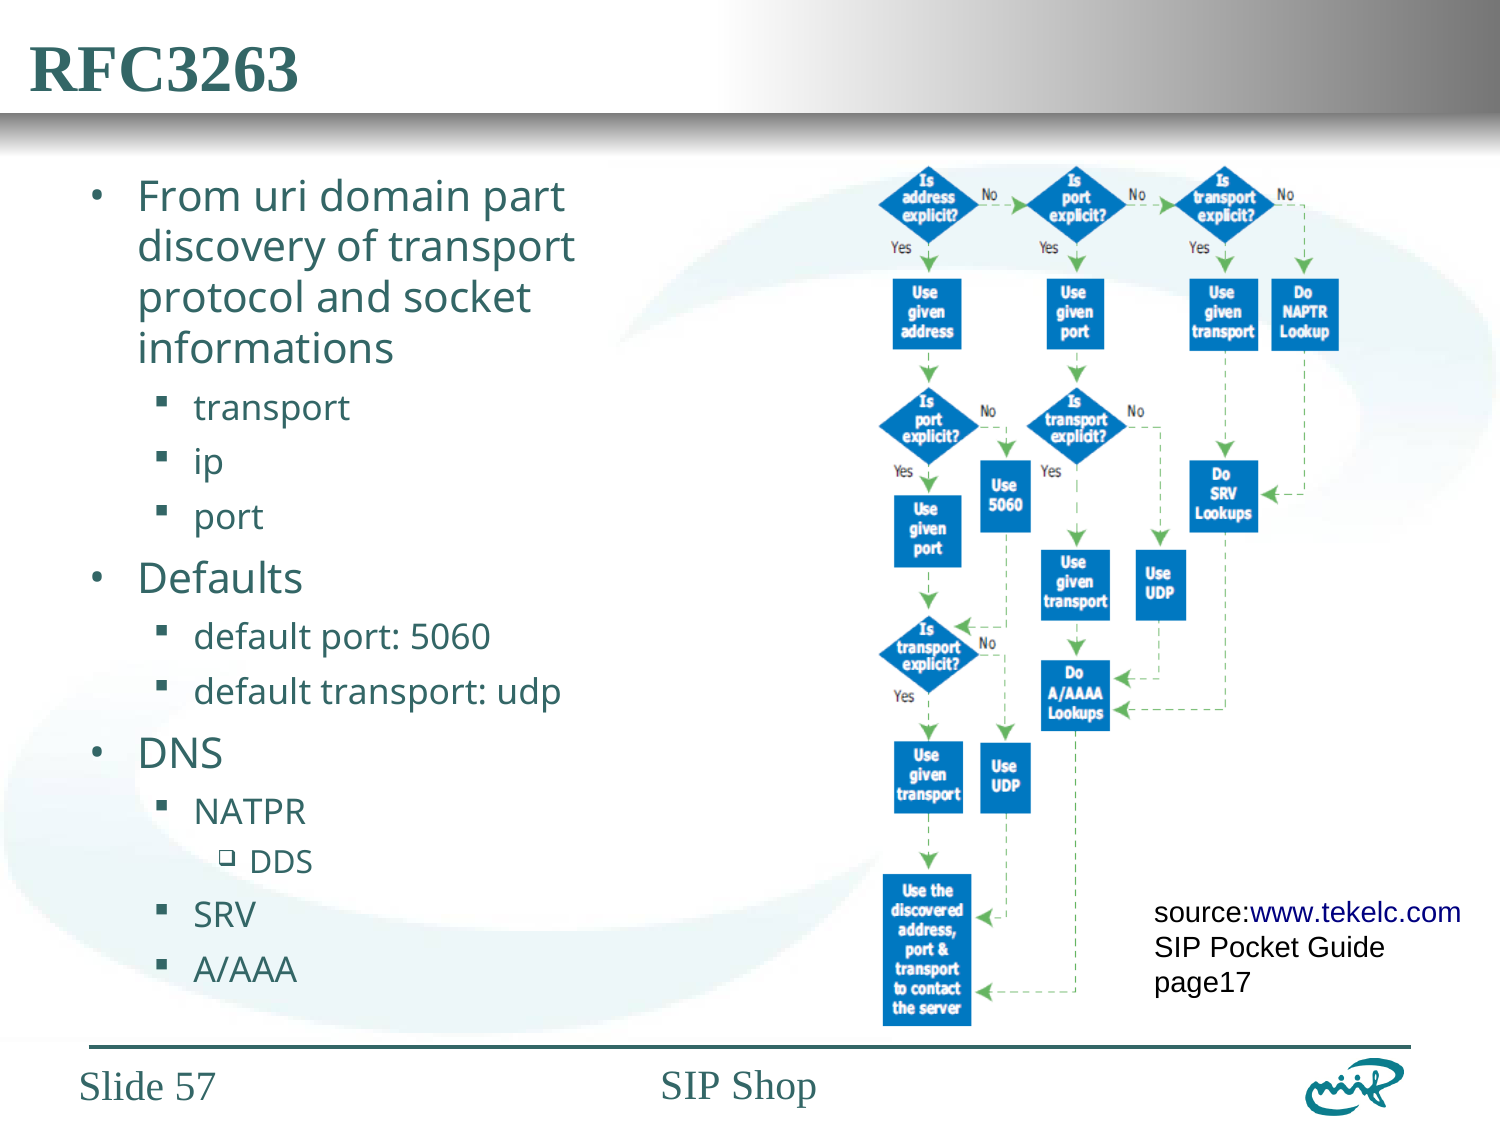

# RFC3263
From uri domain part discovery of transport protocol and socket informations
transport
ip
port
Defaults
default port: 5060
default transport: udp
DNS
NATPR
DDS
SRV
A/AAA
source:www.tekelc.com
SIP Pocket Guide
page17
57